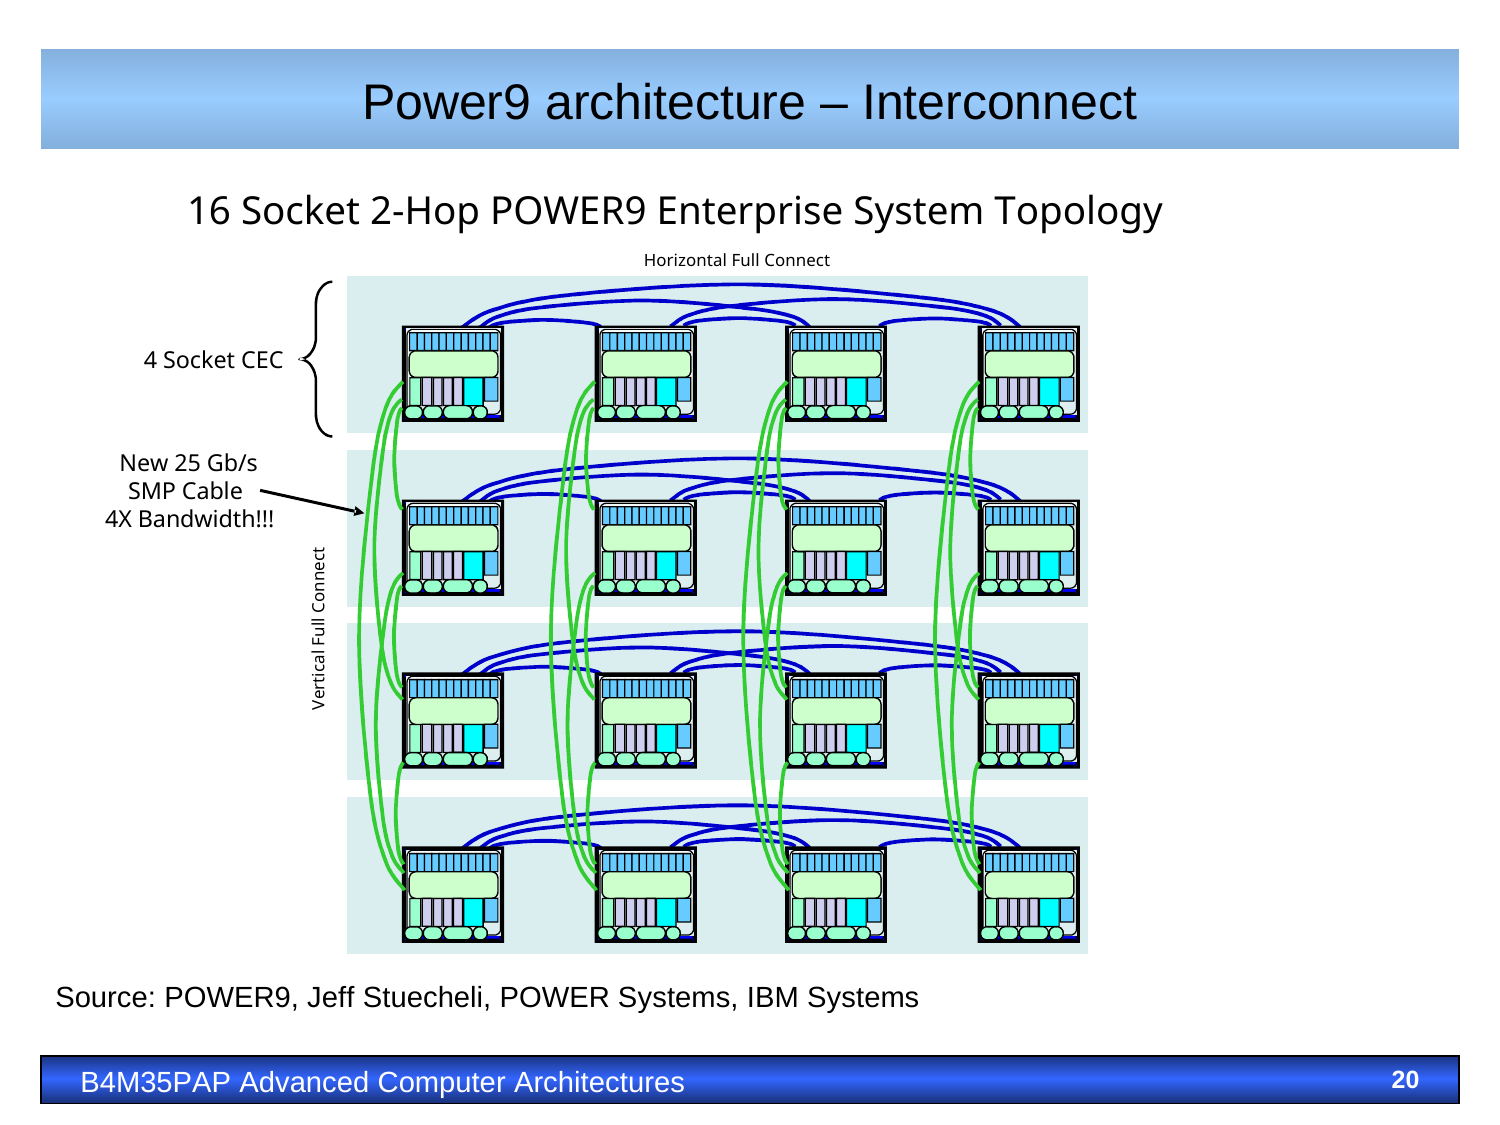

# Power9 architecture – Interconnect
16 Socket 2-Hop POWER9 Enterprise System Topology
Horizontal Full Connect
4 Socket CEC
New 25 Gb/s
SMP Cable
4X Bandwidth!!!
Vertical Full Connect
Source: POWER9, Jeff Stuecheli, POWER Systems, IBM Systems